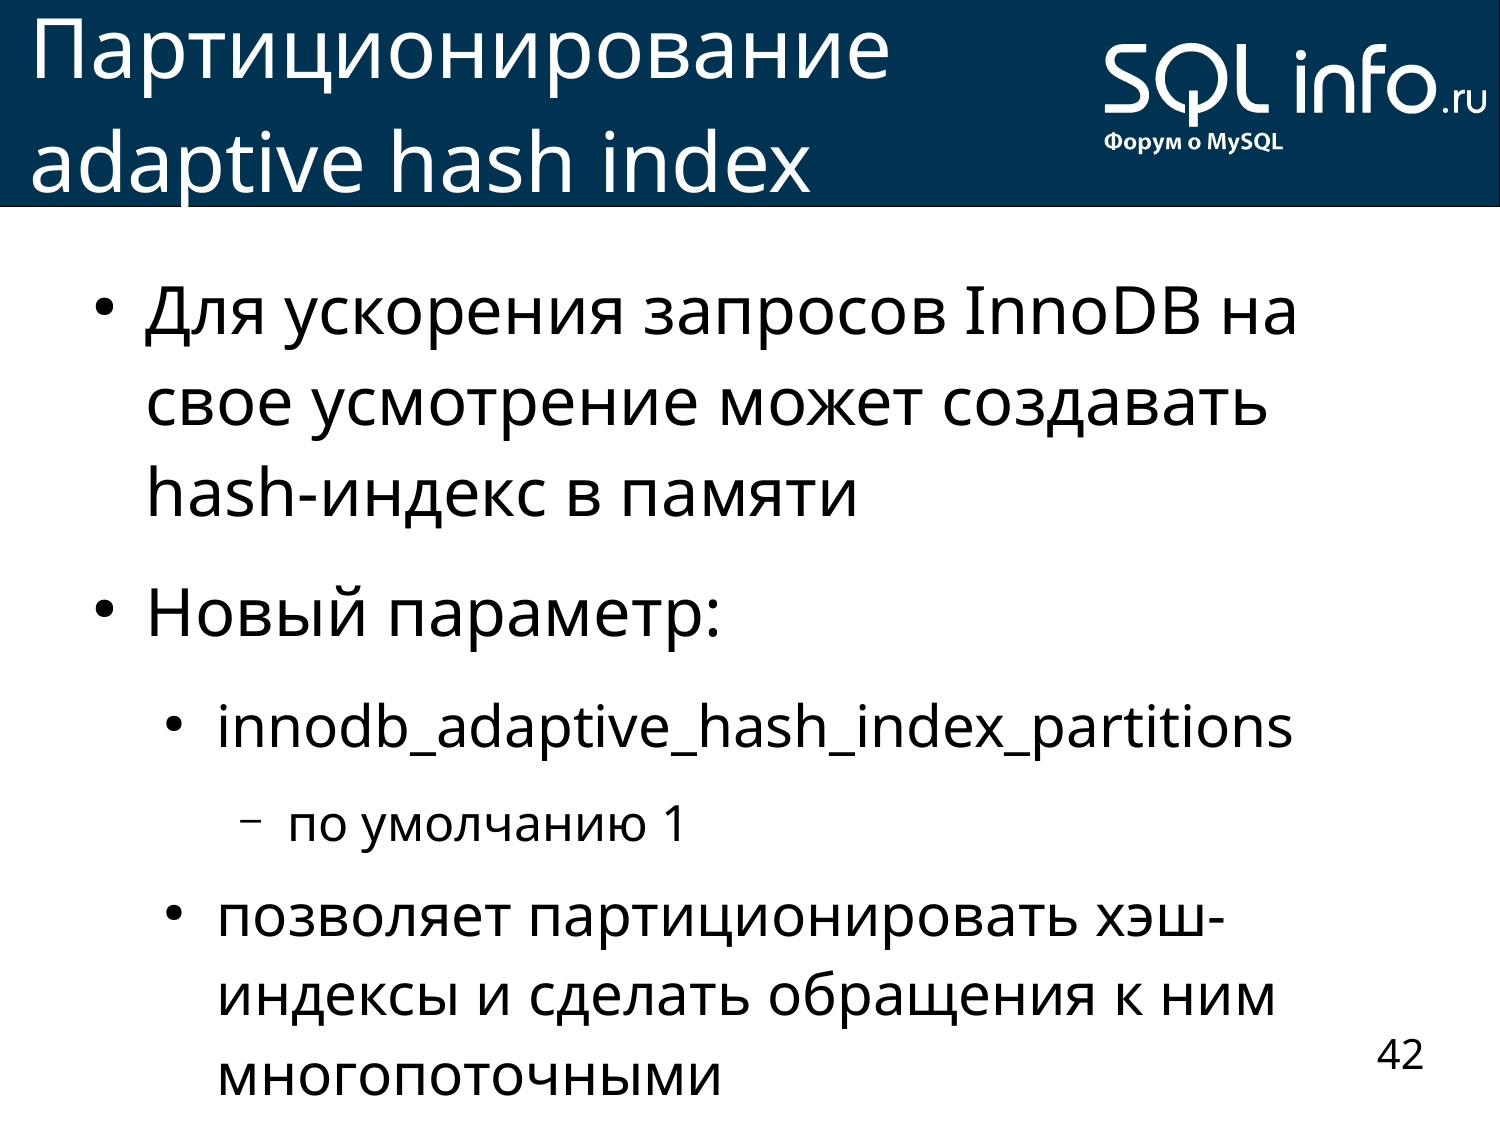

# Партиционирование adaptive hash index
Для ускорения запросов InnoDB на свое усмотрение может создавать hash-индекс в памяти
Новый параметр:
innodb_adaptive_hash_index_partitions
по умолчанию 1
позволяет партиционировать хэш-индексы и сделать обращения к ним многопоточными
42